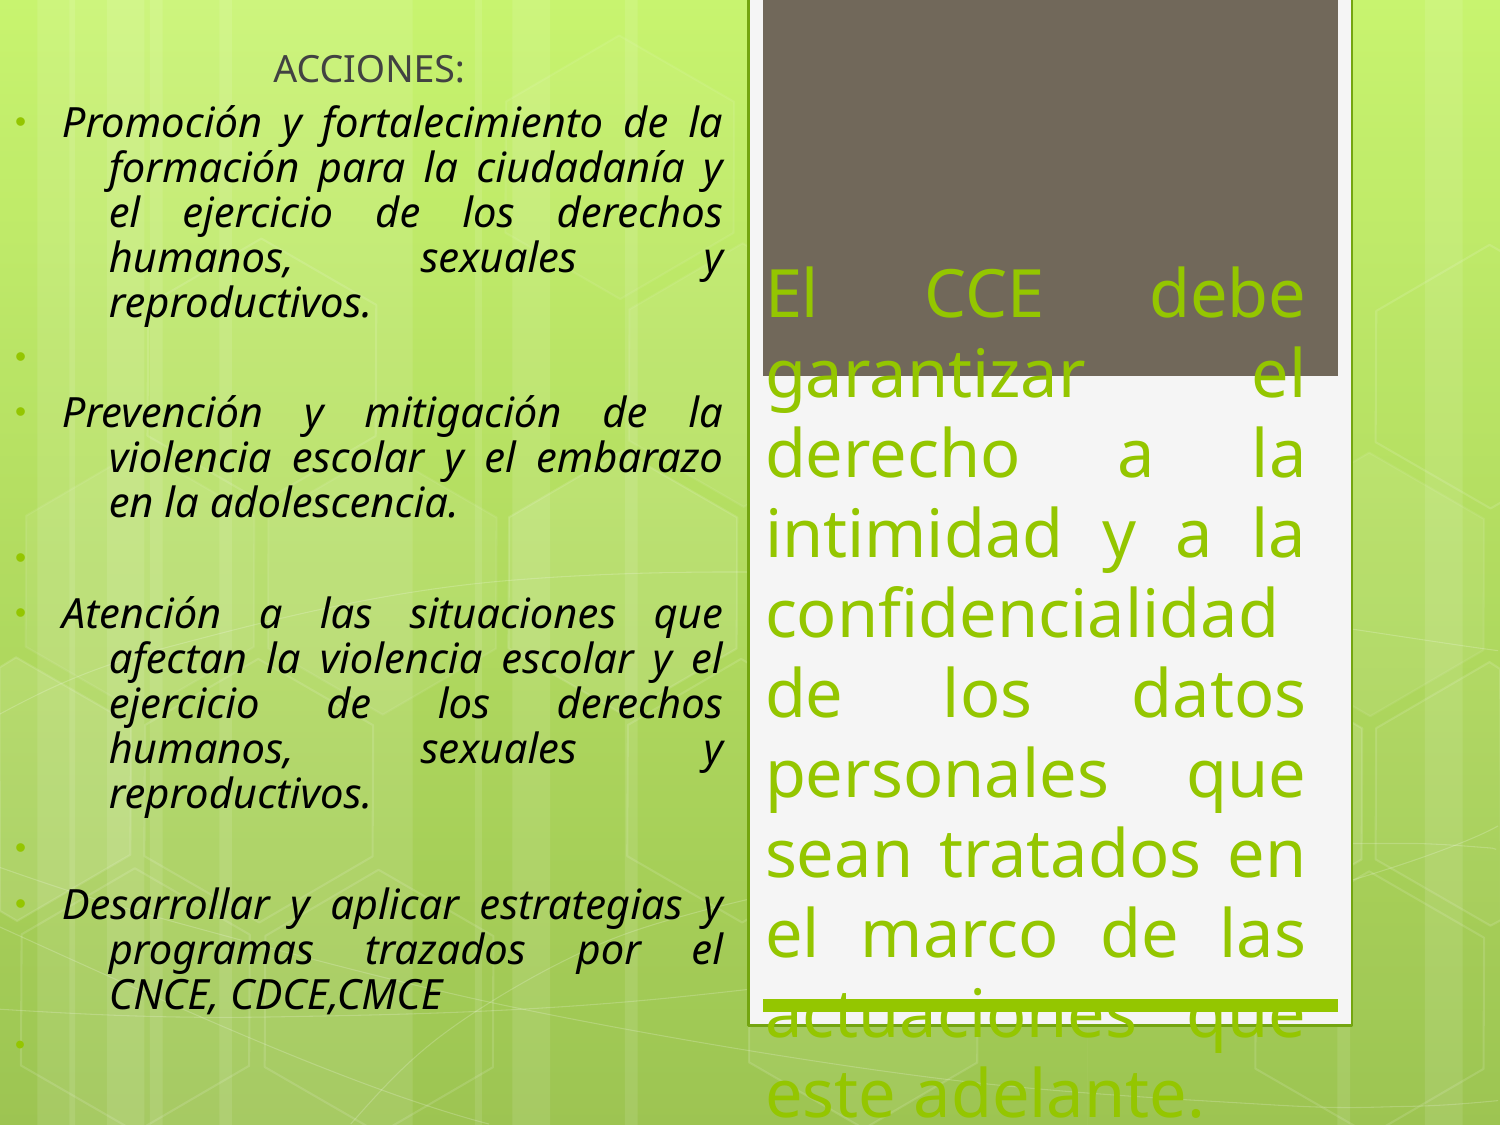

ACCIONES:
Promoción y fortalecimiento de la formación para la ciudadanía y el ejercicio de los derechos humanos, sexuales y reproductivos.
Prevención y mitigación de la violencia escolar y el embarazo en la adolescencia.
Atención a las situaciones que afectan la violencia escolar y el ejercicio de los derechos humanos, sexuales y reproductivos.
Desarrollar y aplicar estrategias y programas trazados por el CNCE, CDCE,CMCE
# El CCE debe garantizar el derecho a la intimidad y a la confidencialidad de los datos personales que sean tratados en el marco de las actuaciones que este adelante.